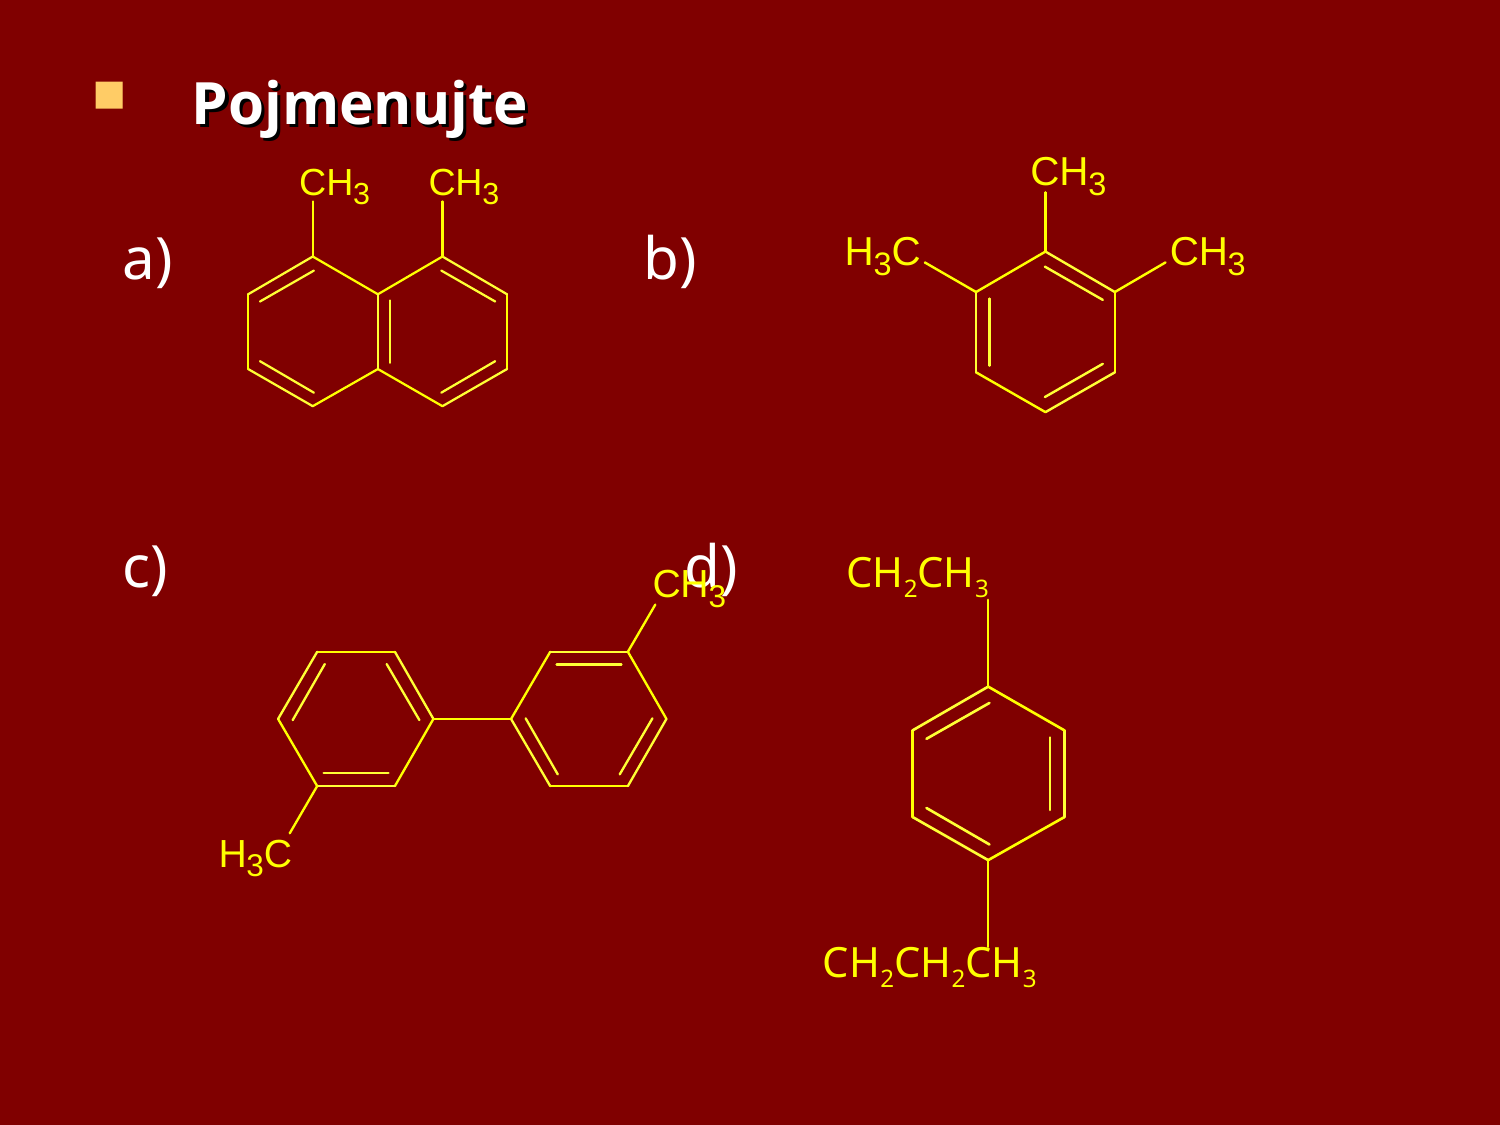

#
Pojmenujte
 a) b)
 c) d) CH2CH3
 CH2CH2CH3